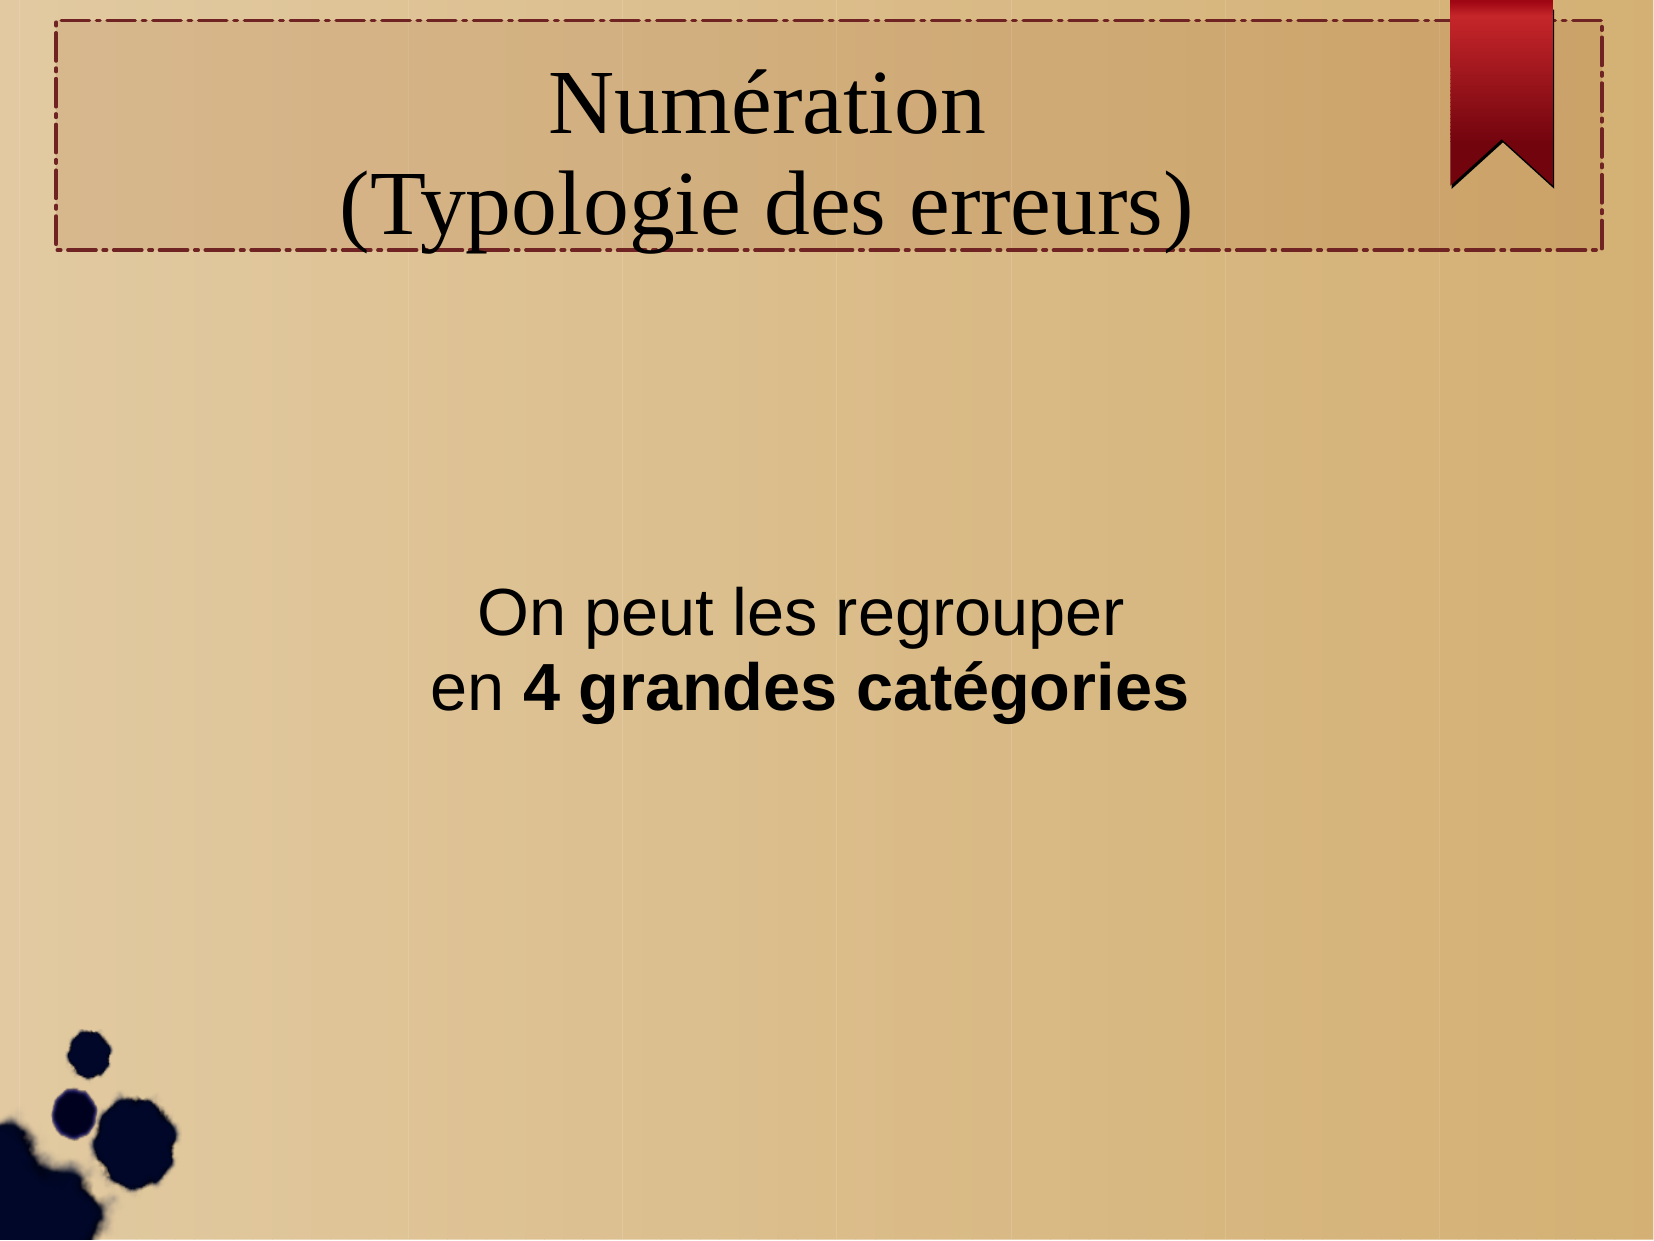

# Numération (Typologie des erreurs)
On peut les regrouper
en 4 grandes catégories